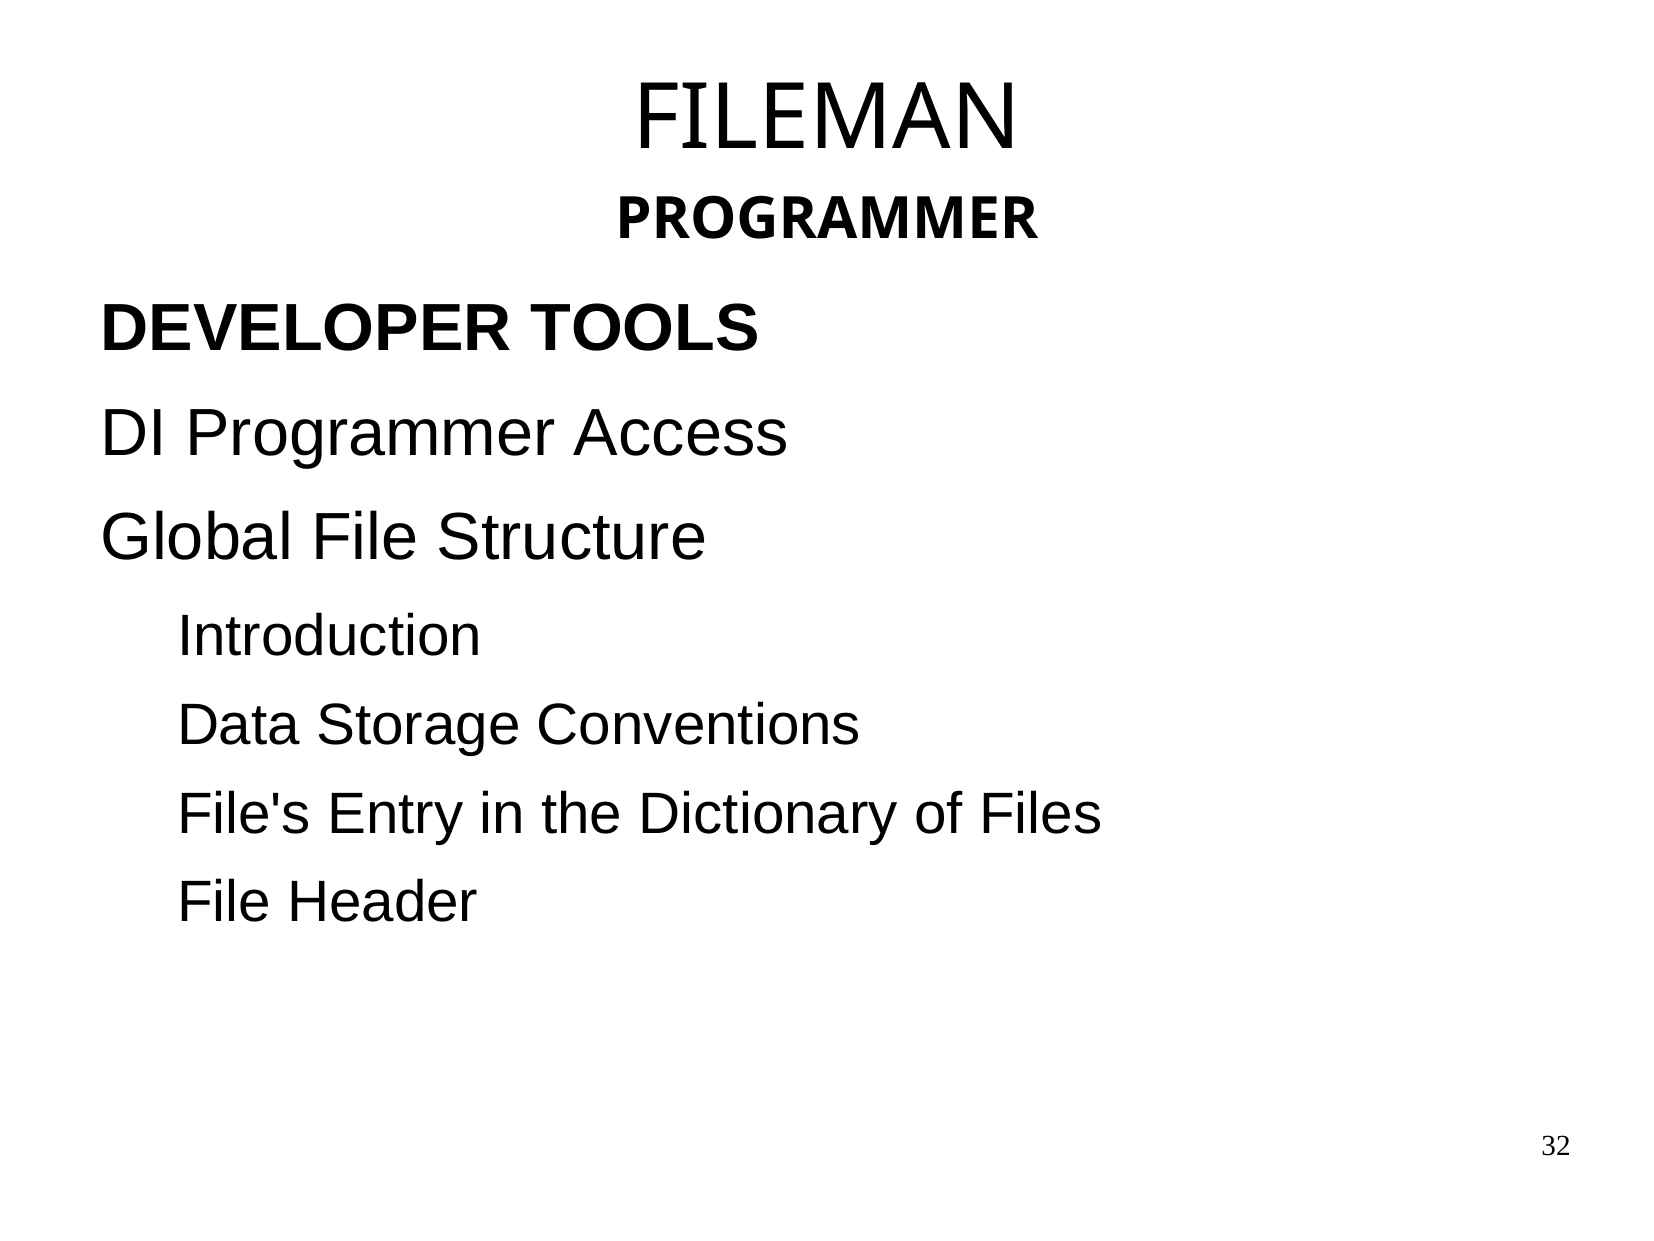

# FILEMAN PROGRAMMER
DEVELOPER TOOLS
DI Programmer Access
Global File Structure
Introduction
Data Storage Conventions
File's Entry in the Dictionary of Files
File Header
32